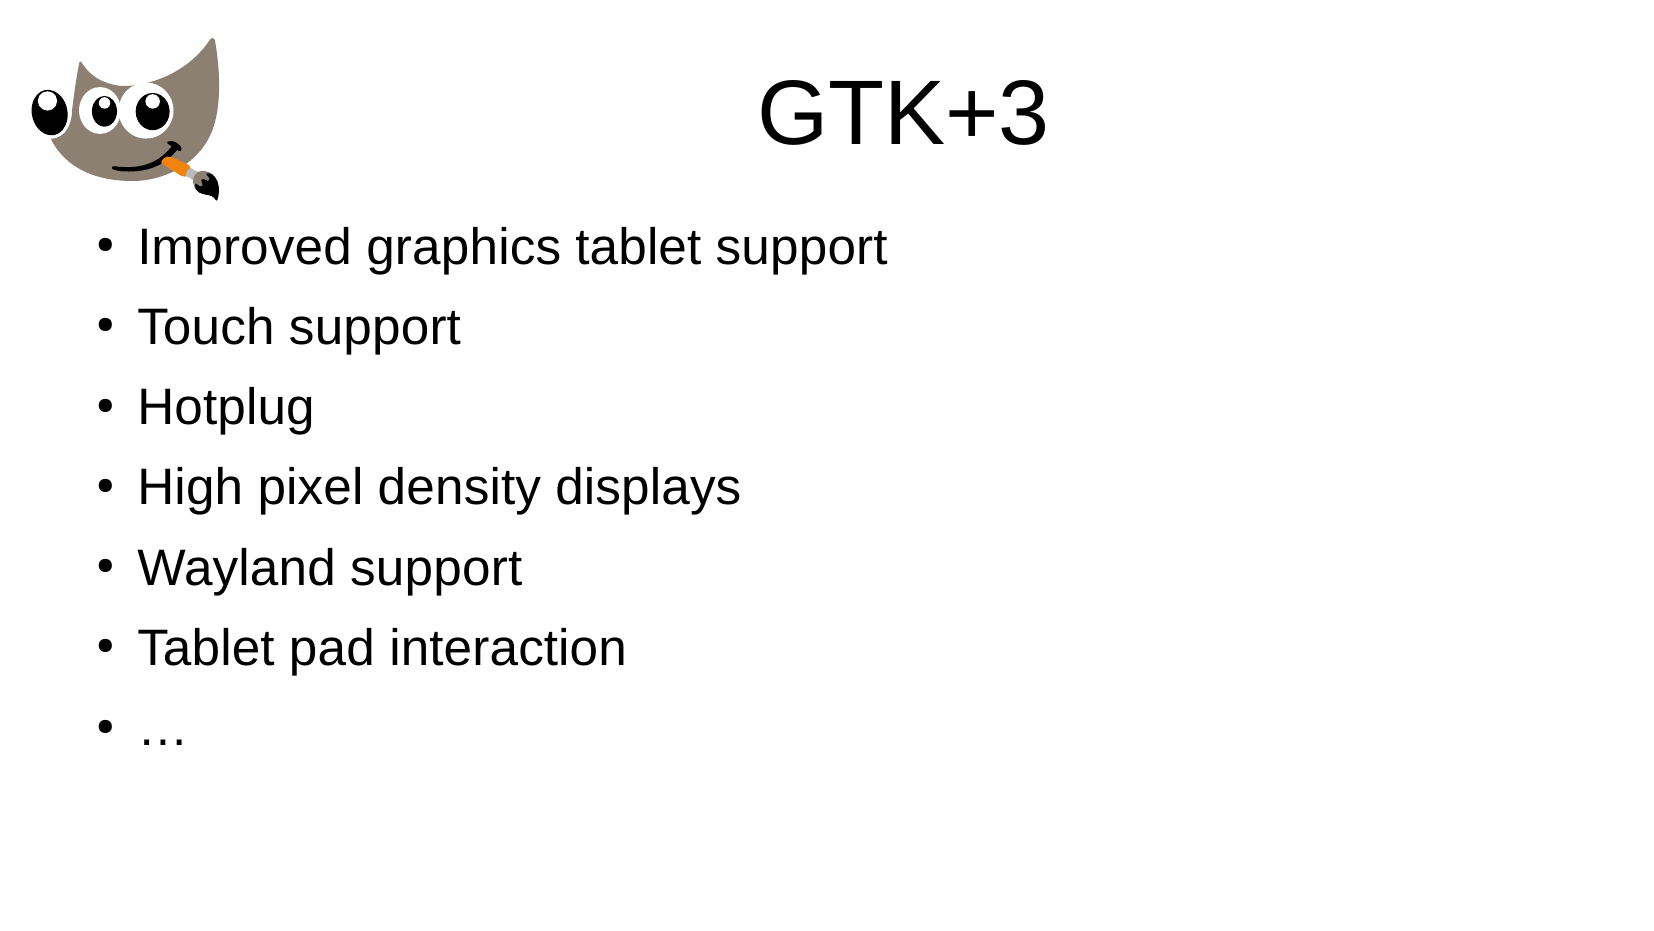

# GTK+3
Improved graphics tablet support
Touch support
Hotplug
High pixel density displays
Wayland support
Tablet pad interaction
…